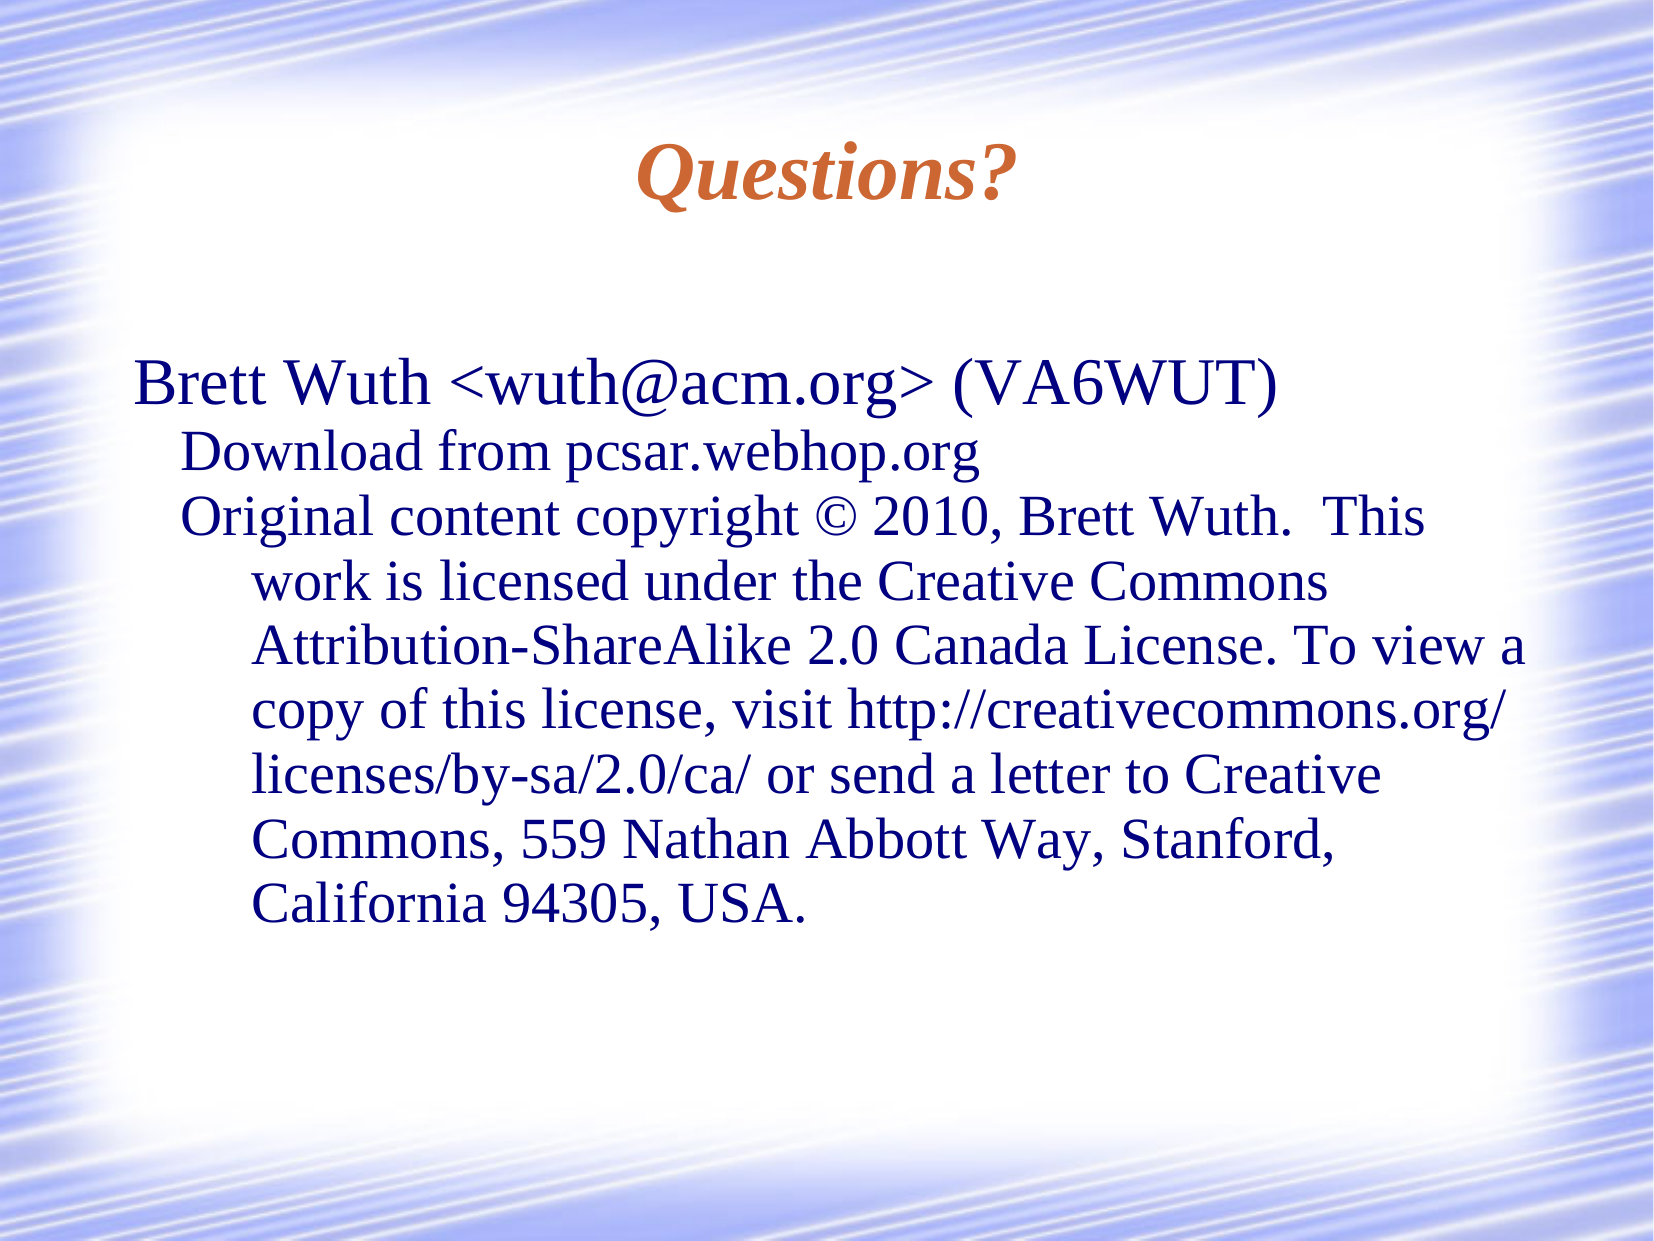

# Questions?
Brett Wuth <wuth@acm.org> (VA6WUT)
Download from pcsar.webhop.org
Original content copyright © 2010, Brett Wuth. This work is licensed under the Creative Commons Attribution-ShareAlike 2.0 Canada License. To view a copy of this license, visit http://creativecommons.org/licenses/by-sa/2.0/ca/ or send a letter to Creative Commons, 559 Nathan Abbott Way, Stanford, California 94305, USA.